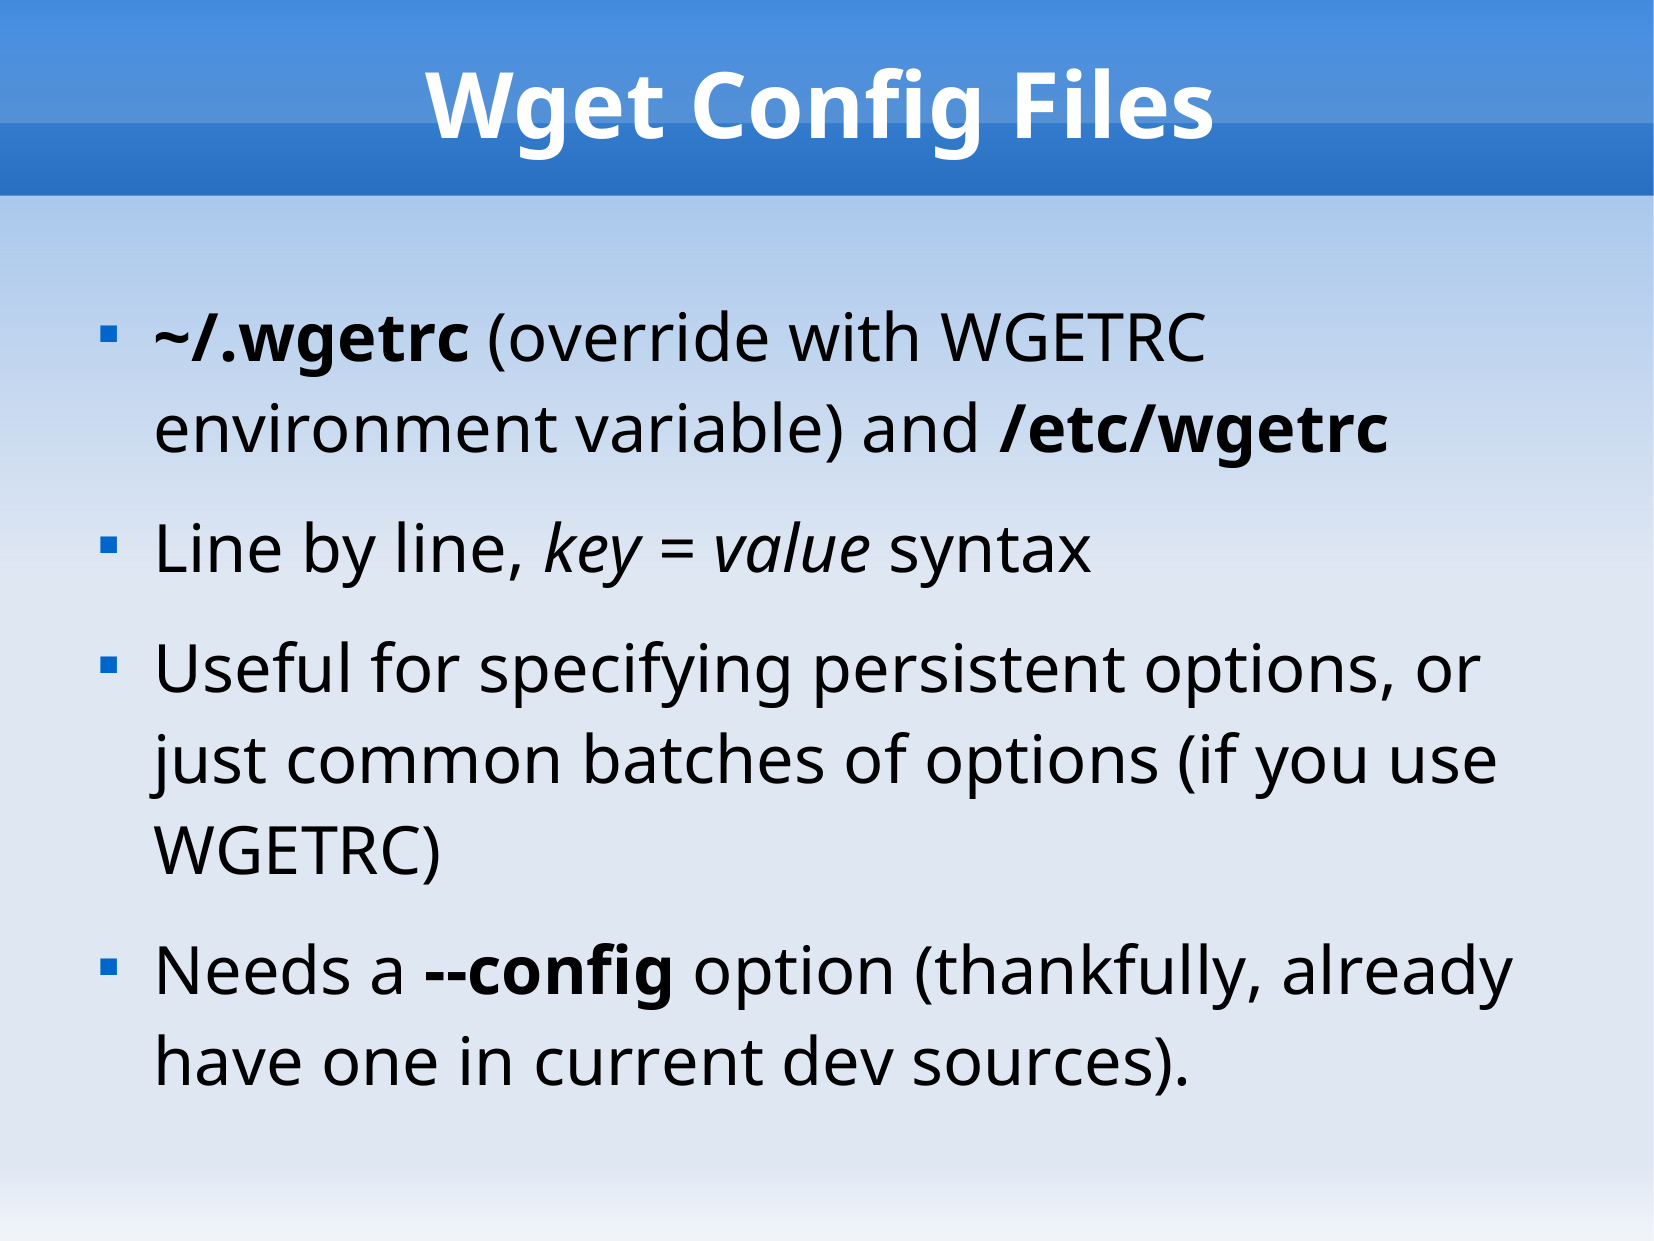

# Wget Conﬁg Files
~/.wgetrc (override with WGETRC environment variable) and /etc/wgetrc
Line by line, key = value syntax
Useful for specifying persistent options, or just common batches of options (if you use WGETRC)
Needs a --conﬁg option (thankfully, already have one in current dev sources).